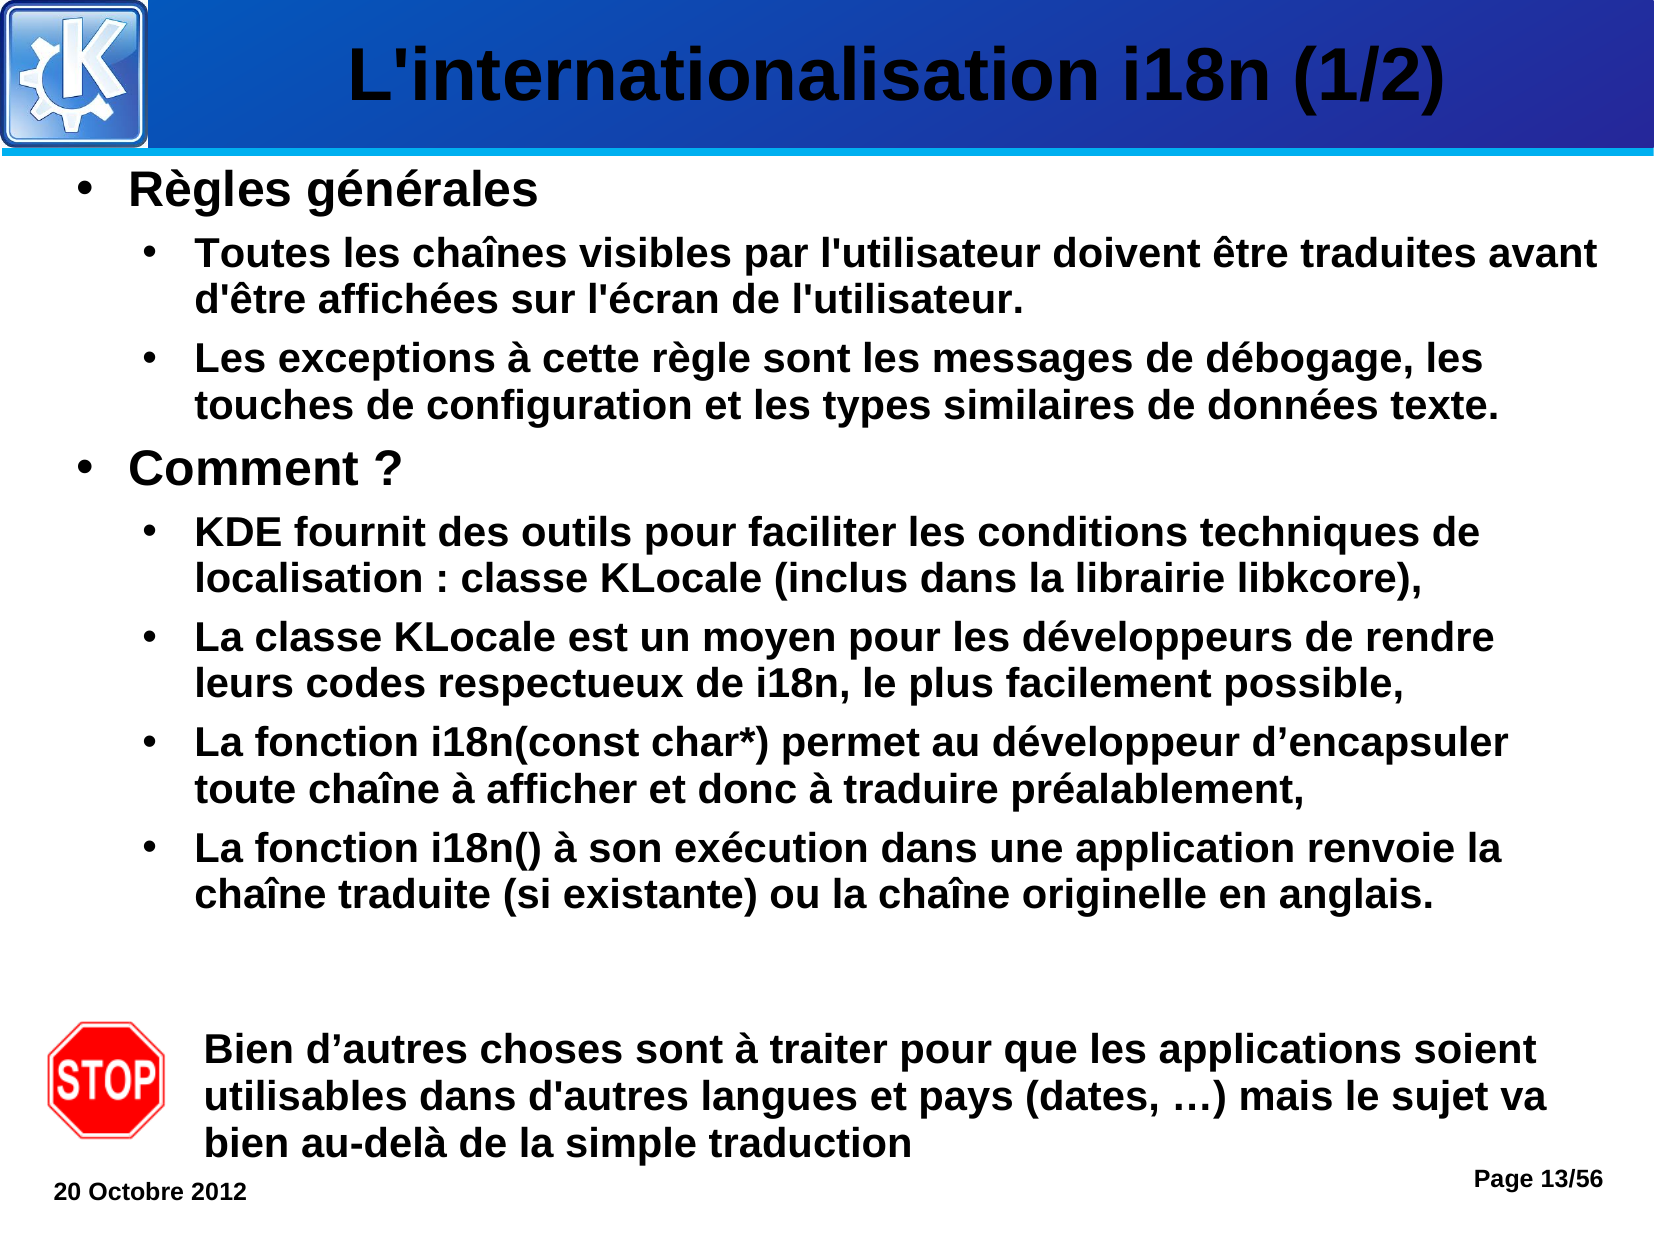

L'internationalisation i18n (1/2)
Règles générales
Toutes les chaînes visibles par l'utilisateur doivent être traduites avant d'être affichées sur l'écran de l'utilisateur.
Les exceptions à cette règle sont les messages de débogage, les touches de configuration et les types similaires de données texte.
Comment ?
KDE fournit des outils pour faciliter les conditions techniques de localisation : classe KLocale (inclus dans la librairie libkcore),
La classe KLocale est un moyen pour les développeurs de rendre leurs codes respectueux de i18n, le plus facilement possible,
La fonction i18n(const char*) permet au développeur d’encapsuler toute chaîne à afficher et donc à traduire préalablement,
La fonction i18n() à son exécution dans une application renvoie la chaîne traduite (si existante) ou la chaîne originelle en anglais.
Bien d’autres choses sont à traiter pour que les applications soient utilisables dans d'autres langues et pays (dates, …) mais le sujet va bien au-delà de la simple traduction